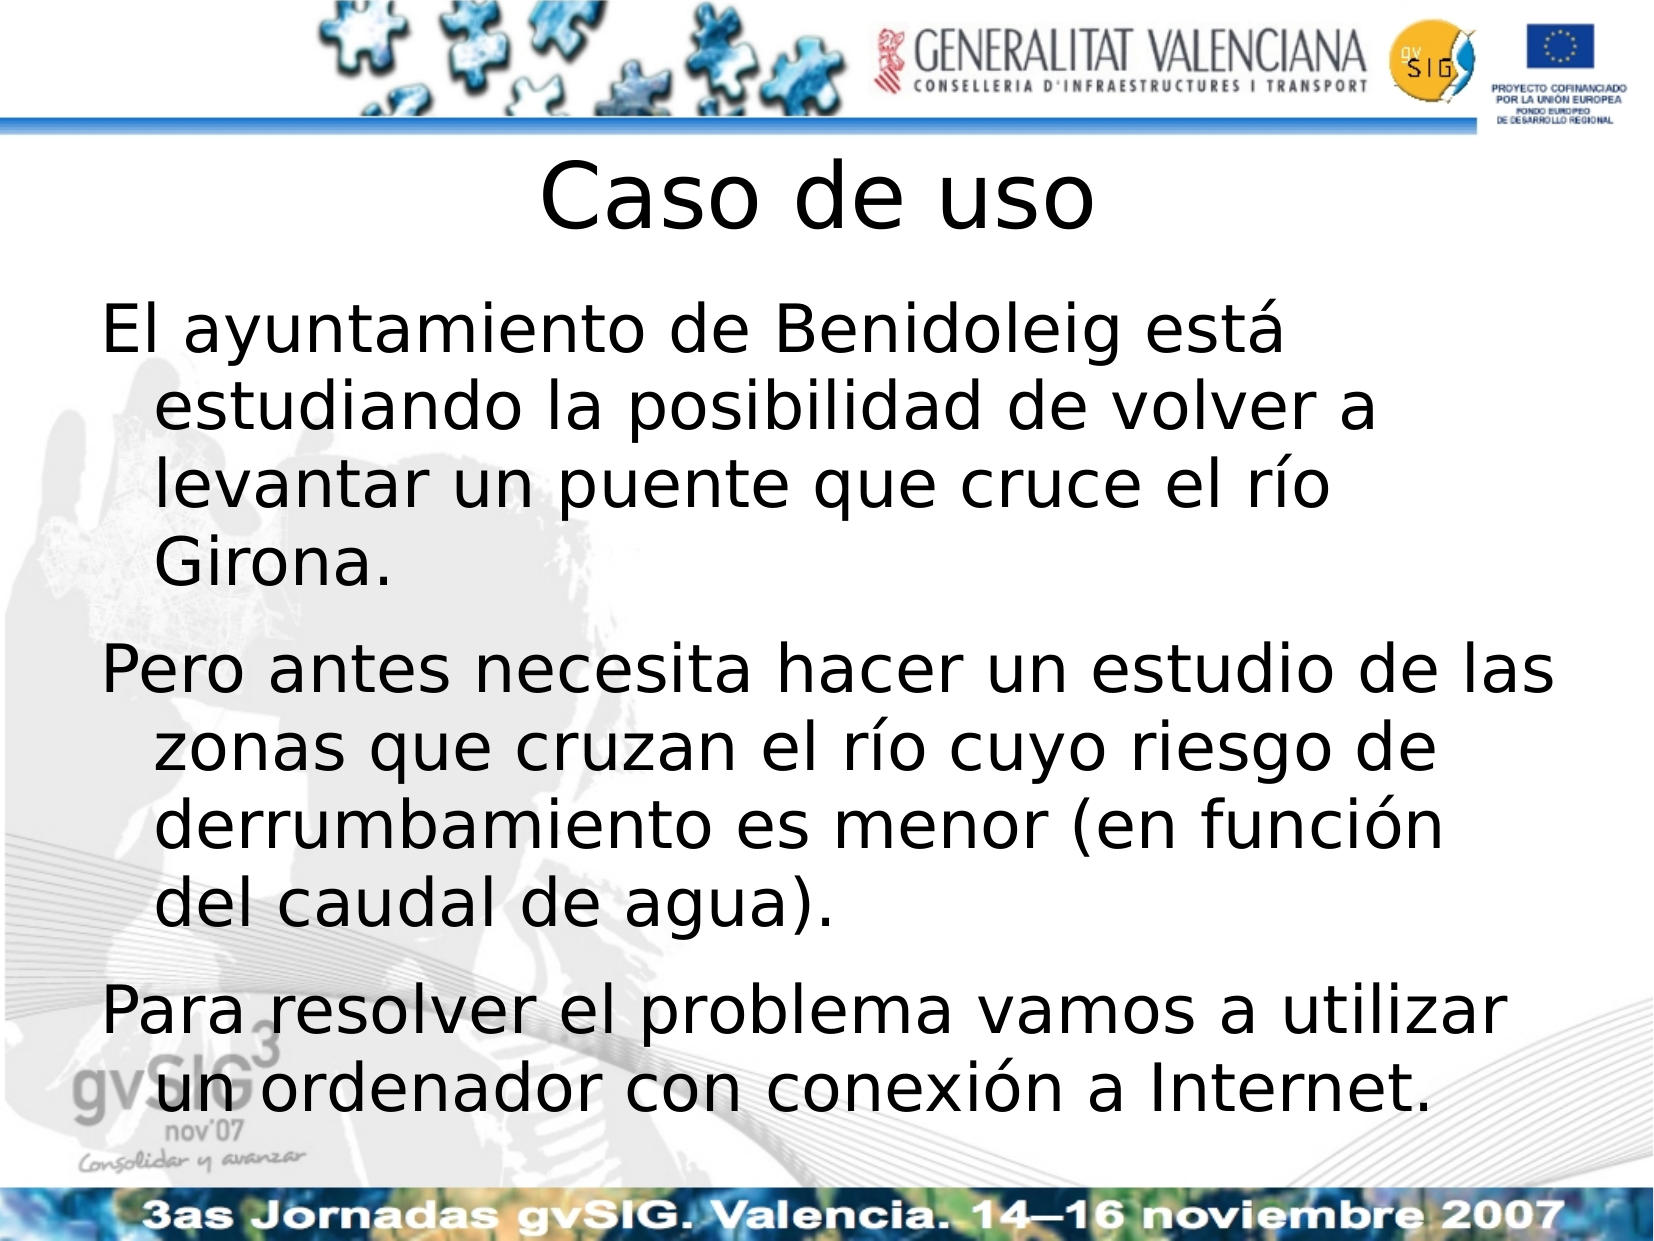

# Caso de uso
El ayuntamiento de Benidoleig está estudiando la posibilidad de volver a levantar un puente que cruce el río Girona.
Pero antes necesita hacer un estudio de las zonas que cruzan el río cuyo riesgo de derrumbamiento es menor (en función del caudal de agua).
Para resolver el problema vamos a utilizar un ordenador con conexión a Internet.